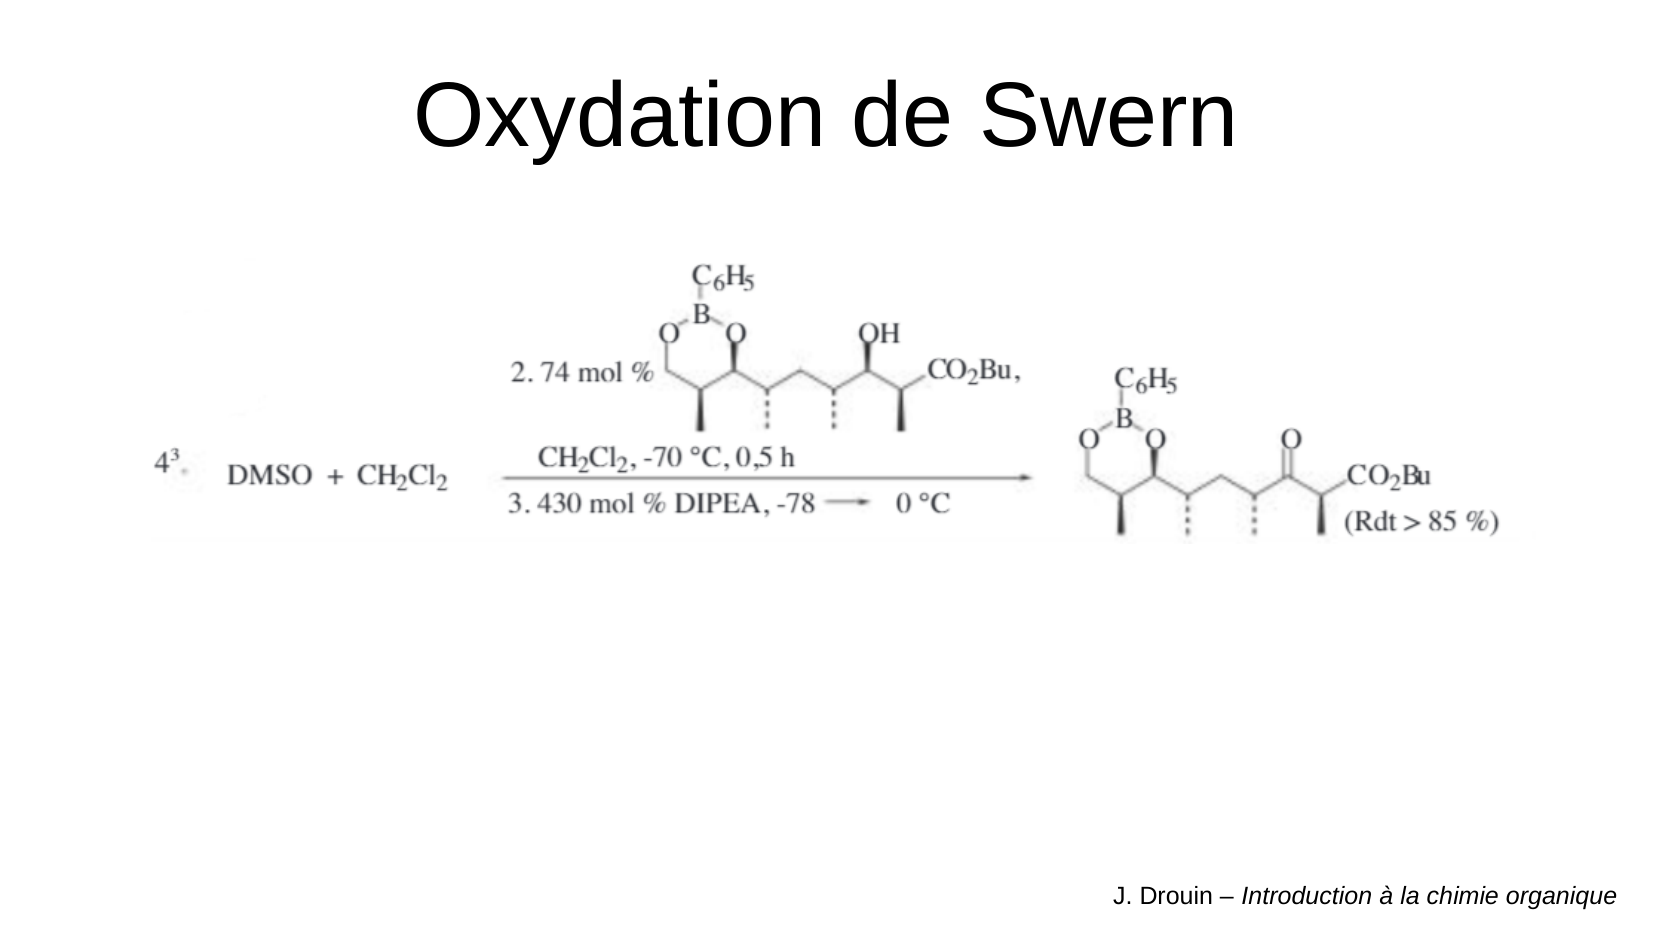

# Oxydation de Swern
J. Drouin – Introduction à la chimie organique